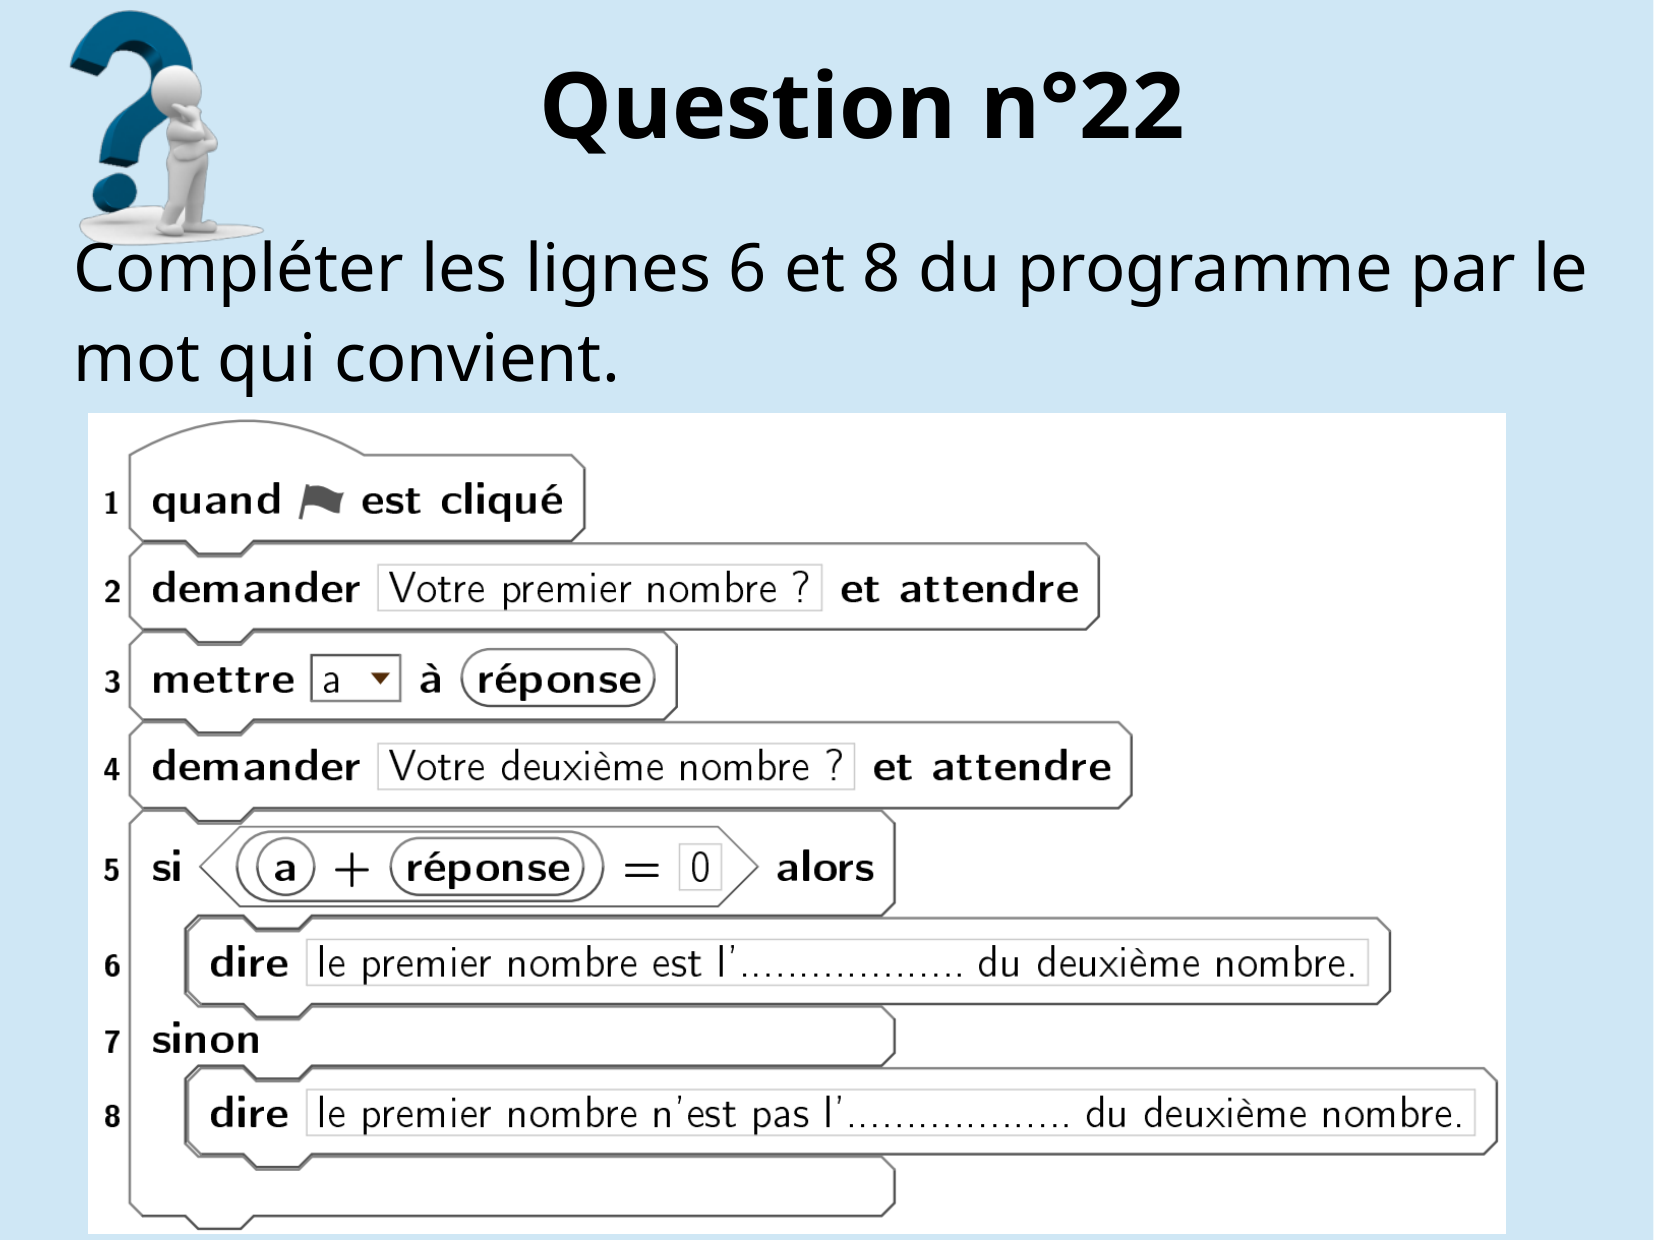

# Question n°22
Compléter les lignes 6 et 8 du programme par le mot qui convient.